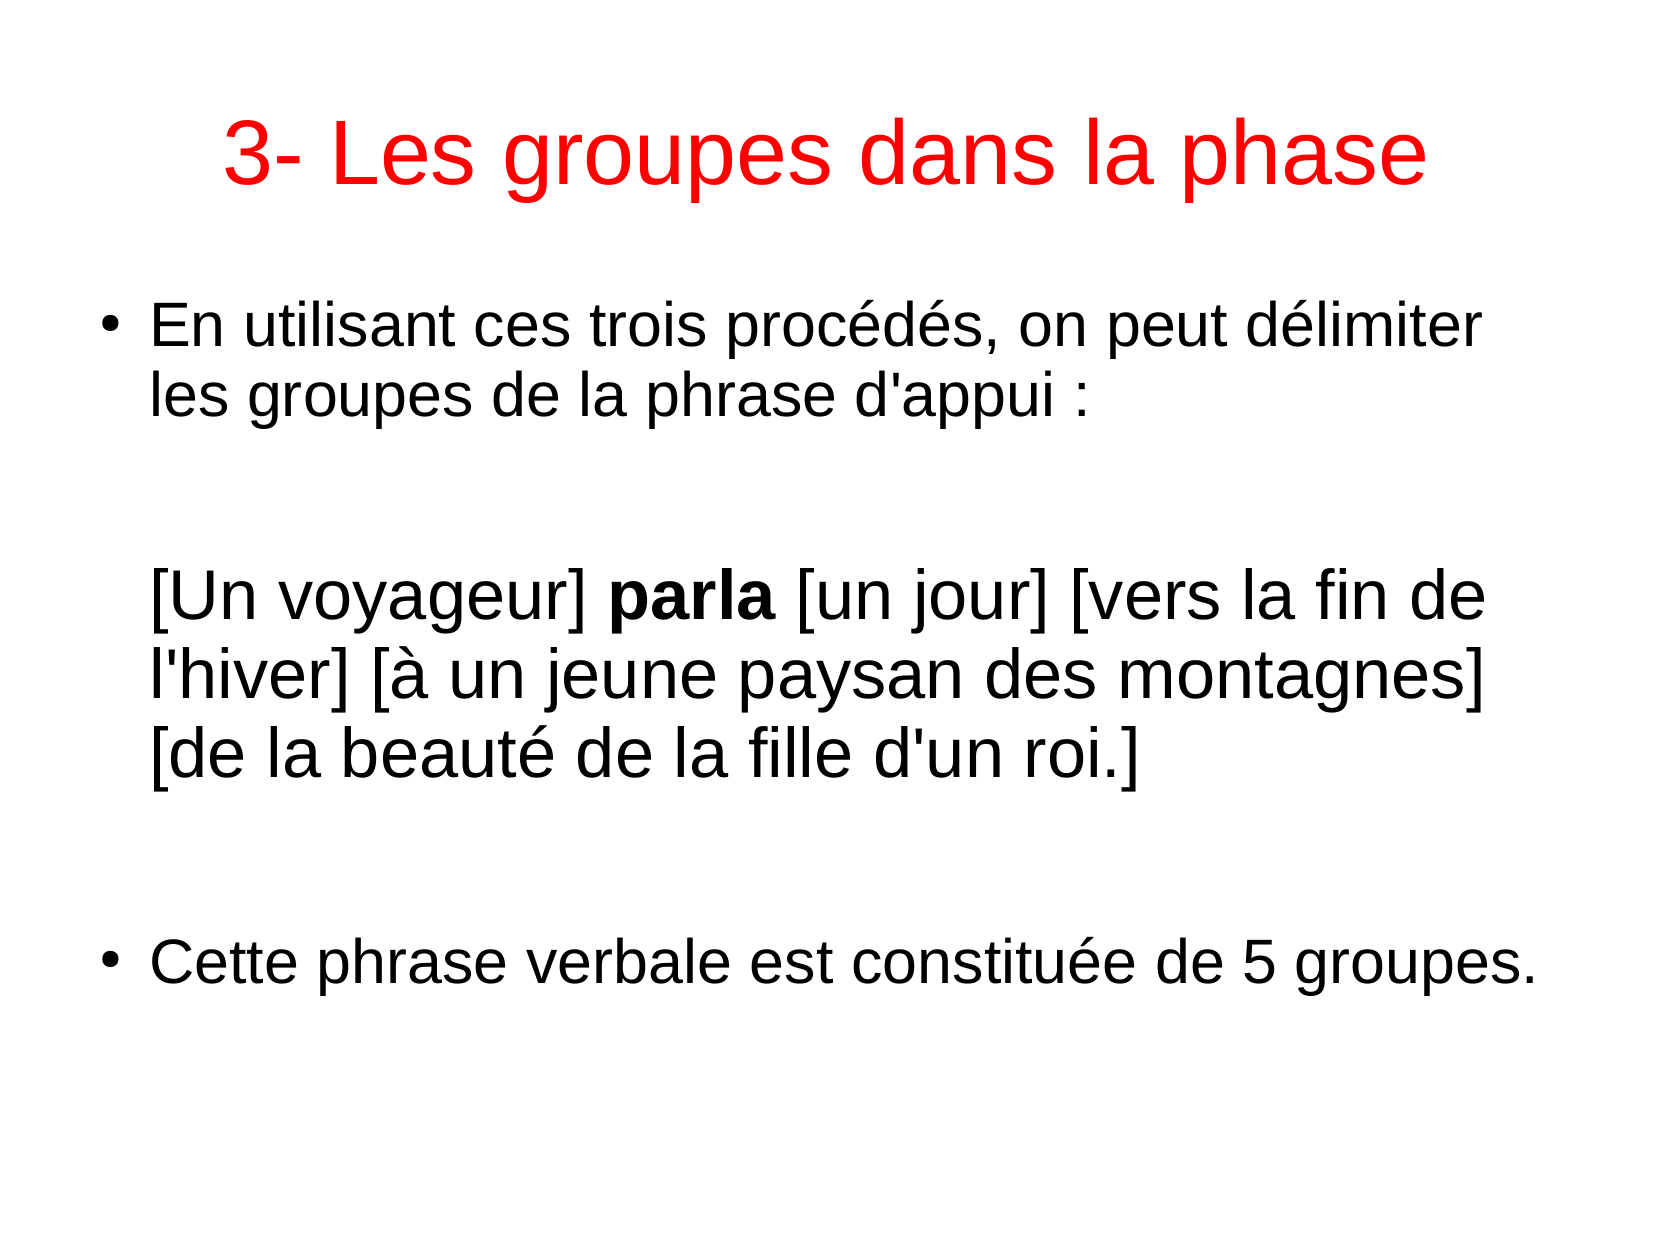

# 3- Les groupes dans la phase
En utilisant ces trois procédés, on peut délimiter les groupes de la phrase d'appui :
[Un voyageur] parla [un jour] [vers la fin de l'hiver] [à un jeune paysan des montagnes] [de la beauté de la fille d'un roi.]
Cette phrase verbale est constituée de 5 groupes.